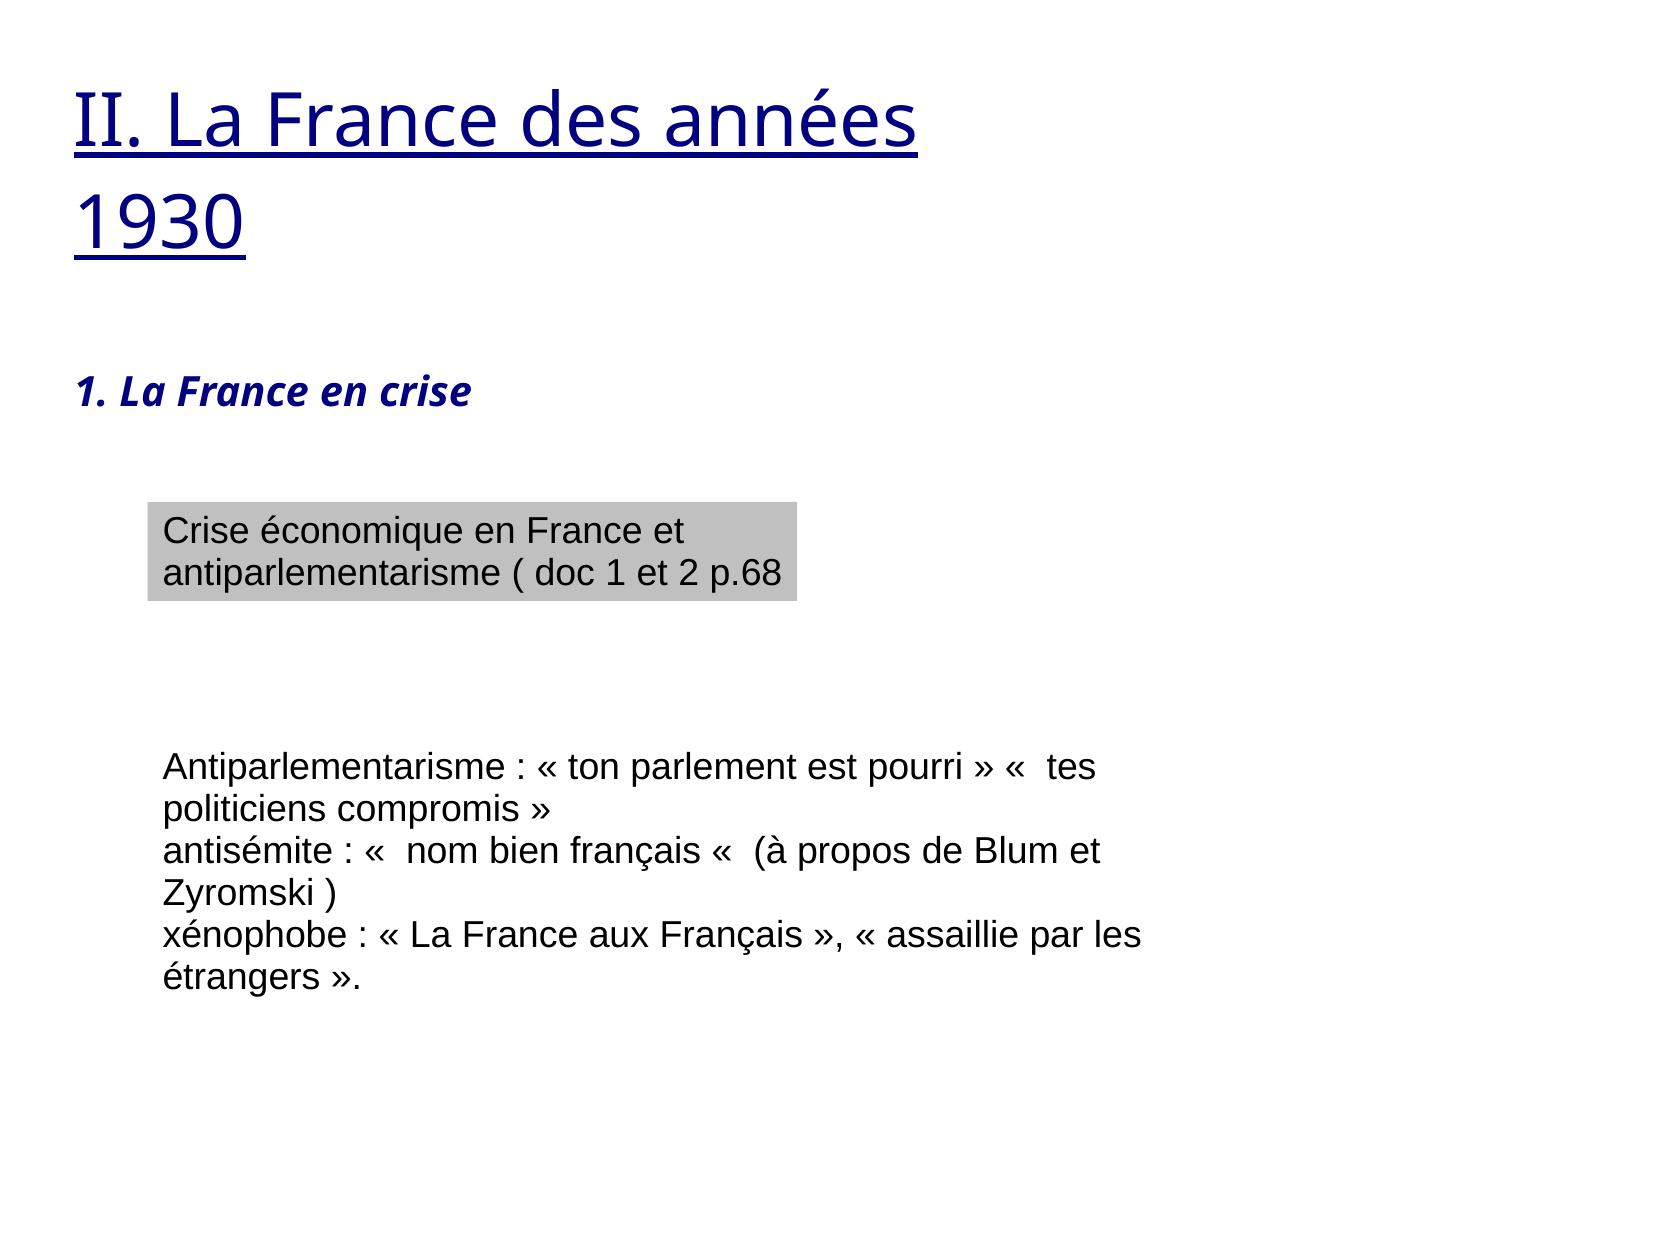

II. La France des années 1930
1. La France en crise
Crise économique en France et antiparlementarisme ( doc 1 et 2 p.68
Antiparlementarisme : « ton parlement est pourri » «  tes politiciens compromis »
antisémite : «  nom bien français «  (à propos de Blum et Zyromski )
xénophobe : « La France aux Français », « assaillie par les étrangers ».